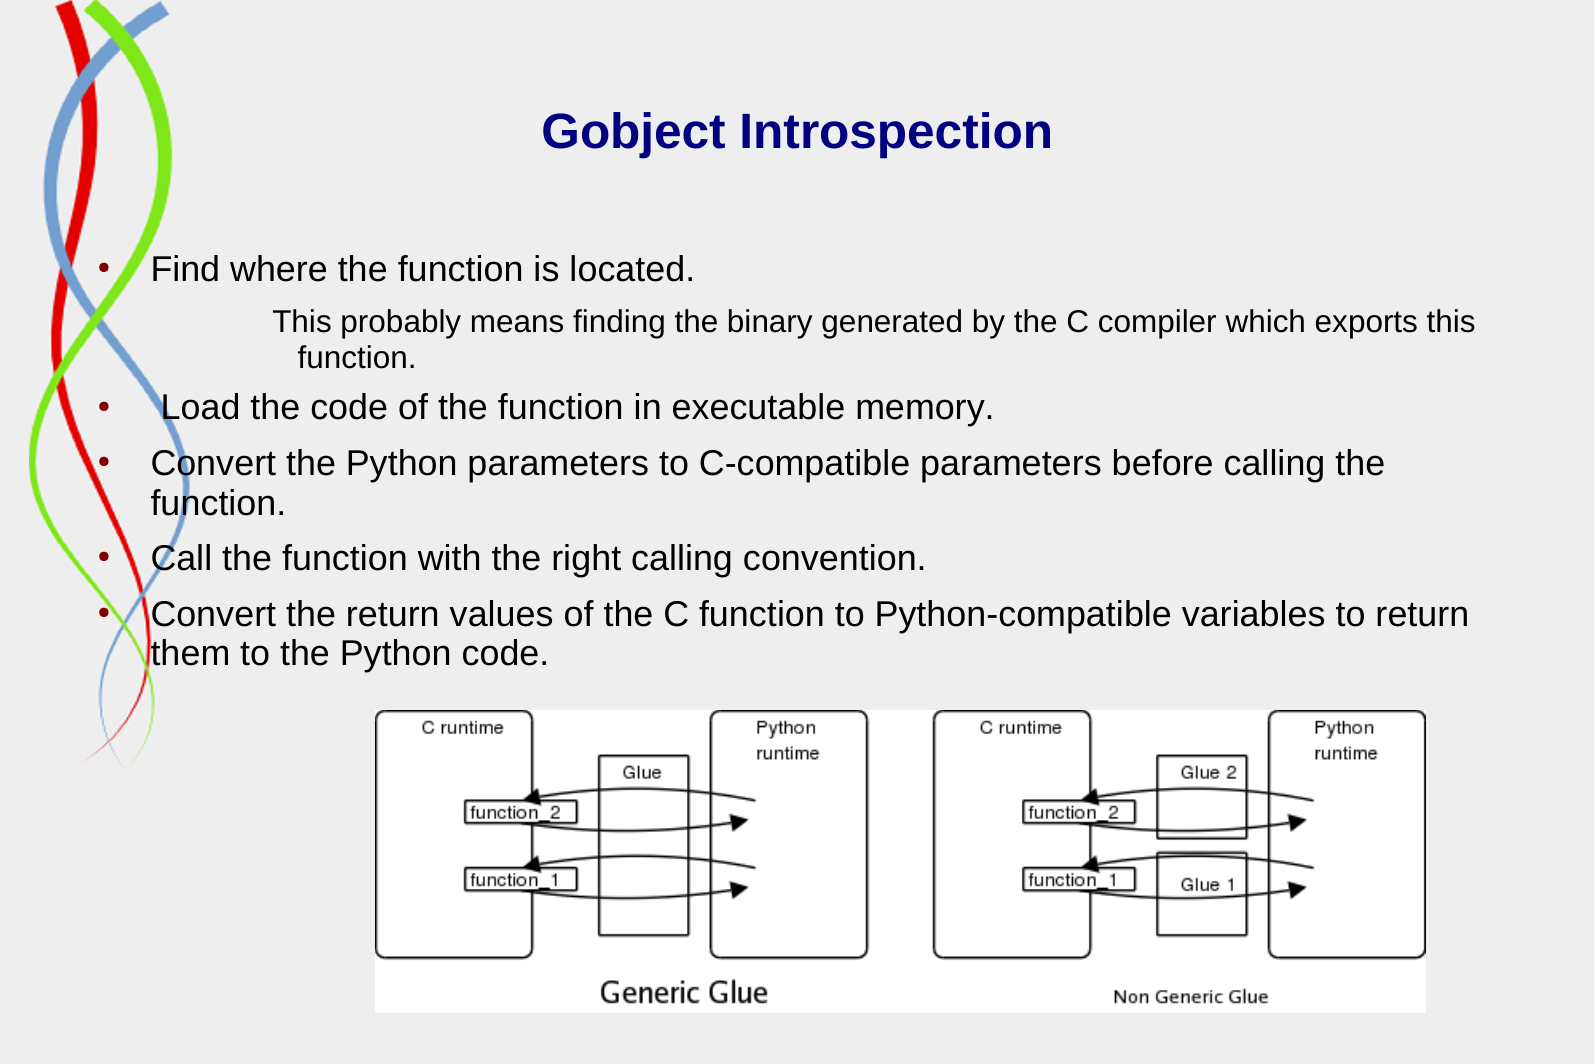

# Gobject Introspection
Find where the function is located.
This probably means finding the binary generated by the C compiler which exports this function.
 Load the code of the function in executable memory.
Convert the Python parameters to C-compatible parameters before calling the function.
Call the function with the right calling convention.
Convert the return values of the C function to Python-compatible variables to return them to the Python code.